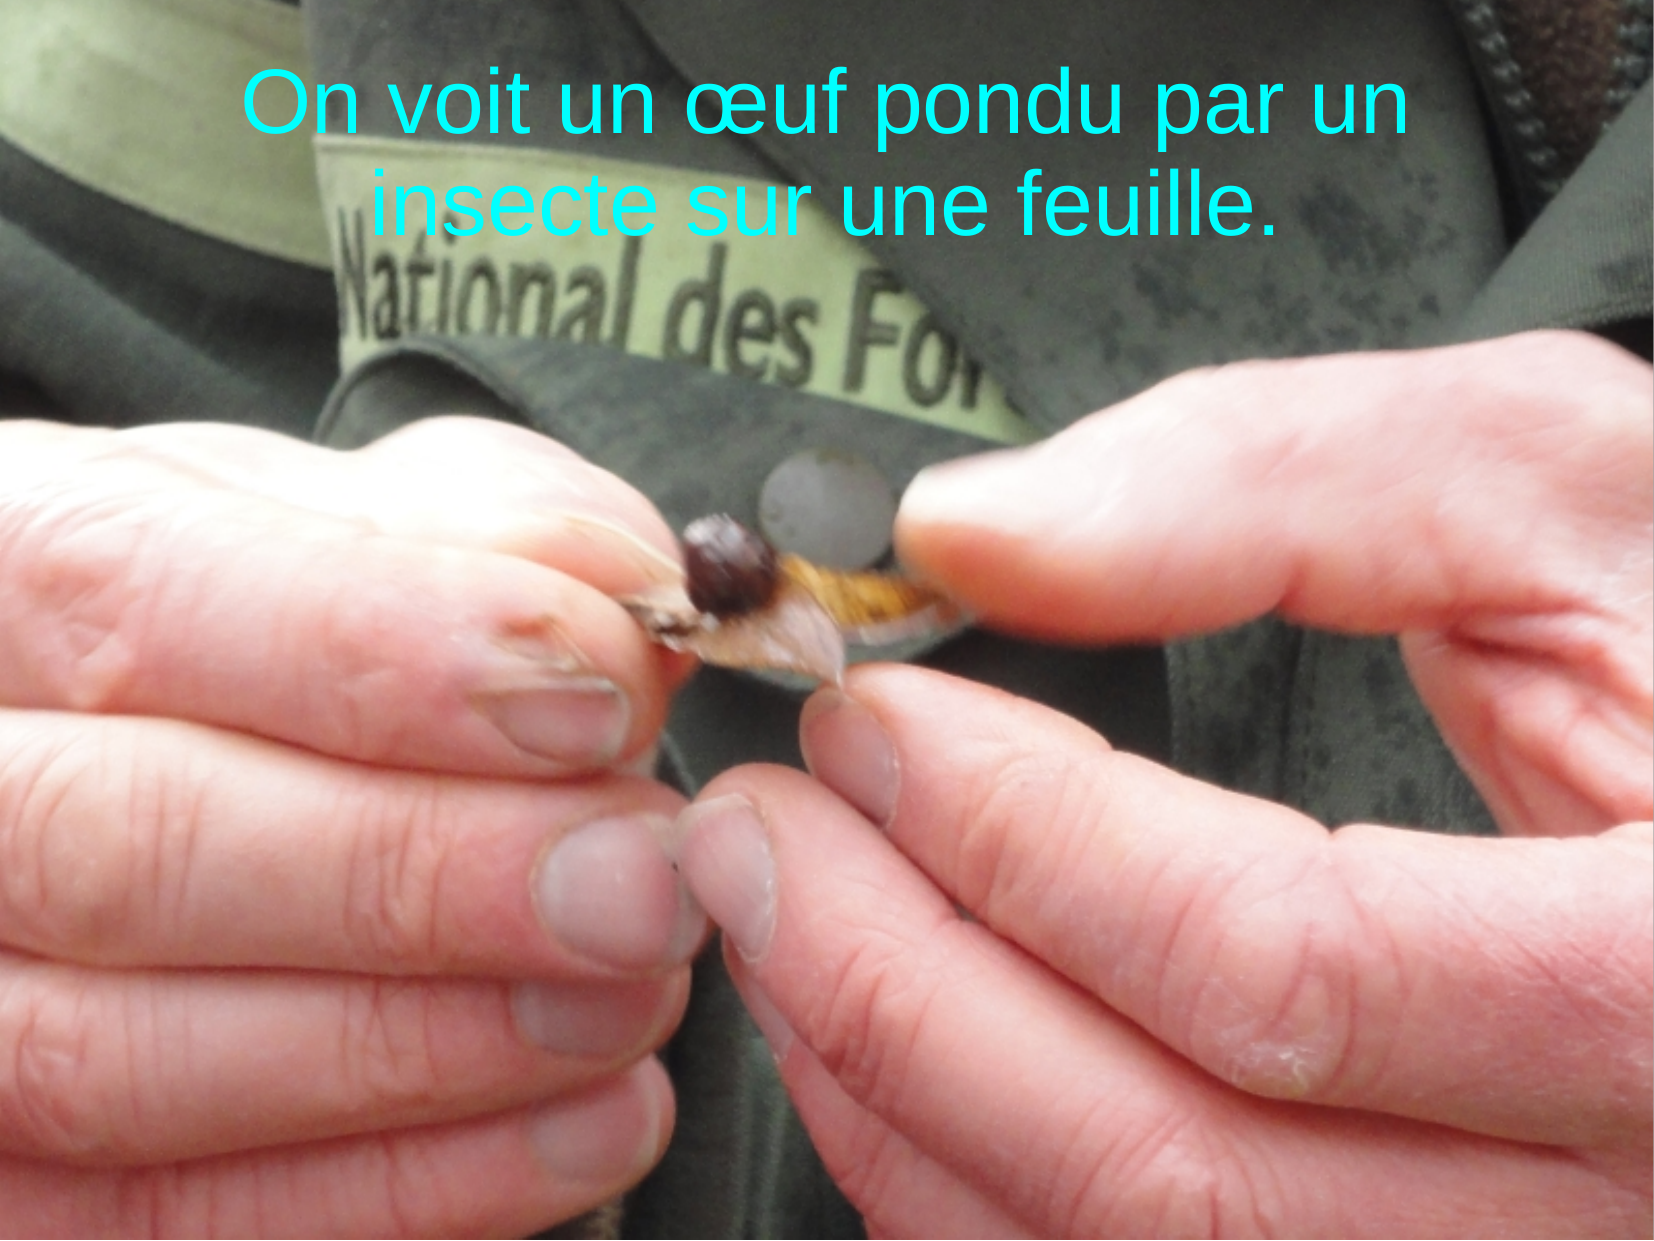

# On voit un œuf pondu par un insecte sur une feuille.